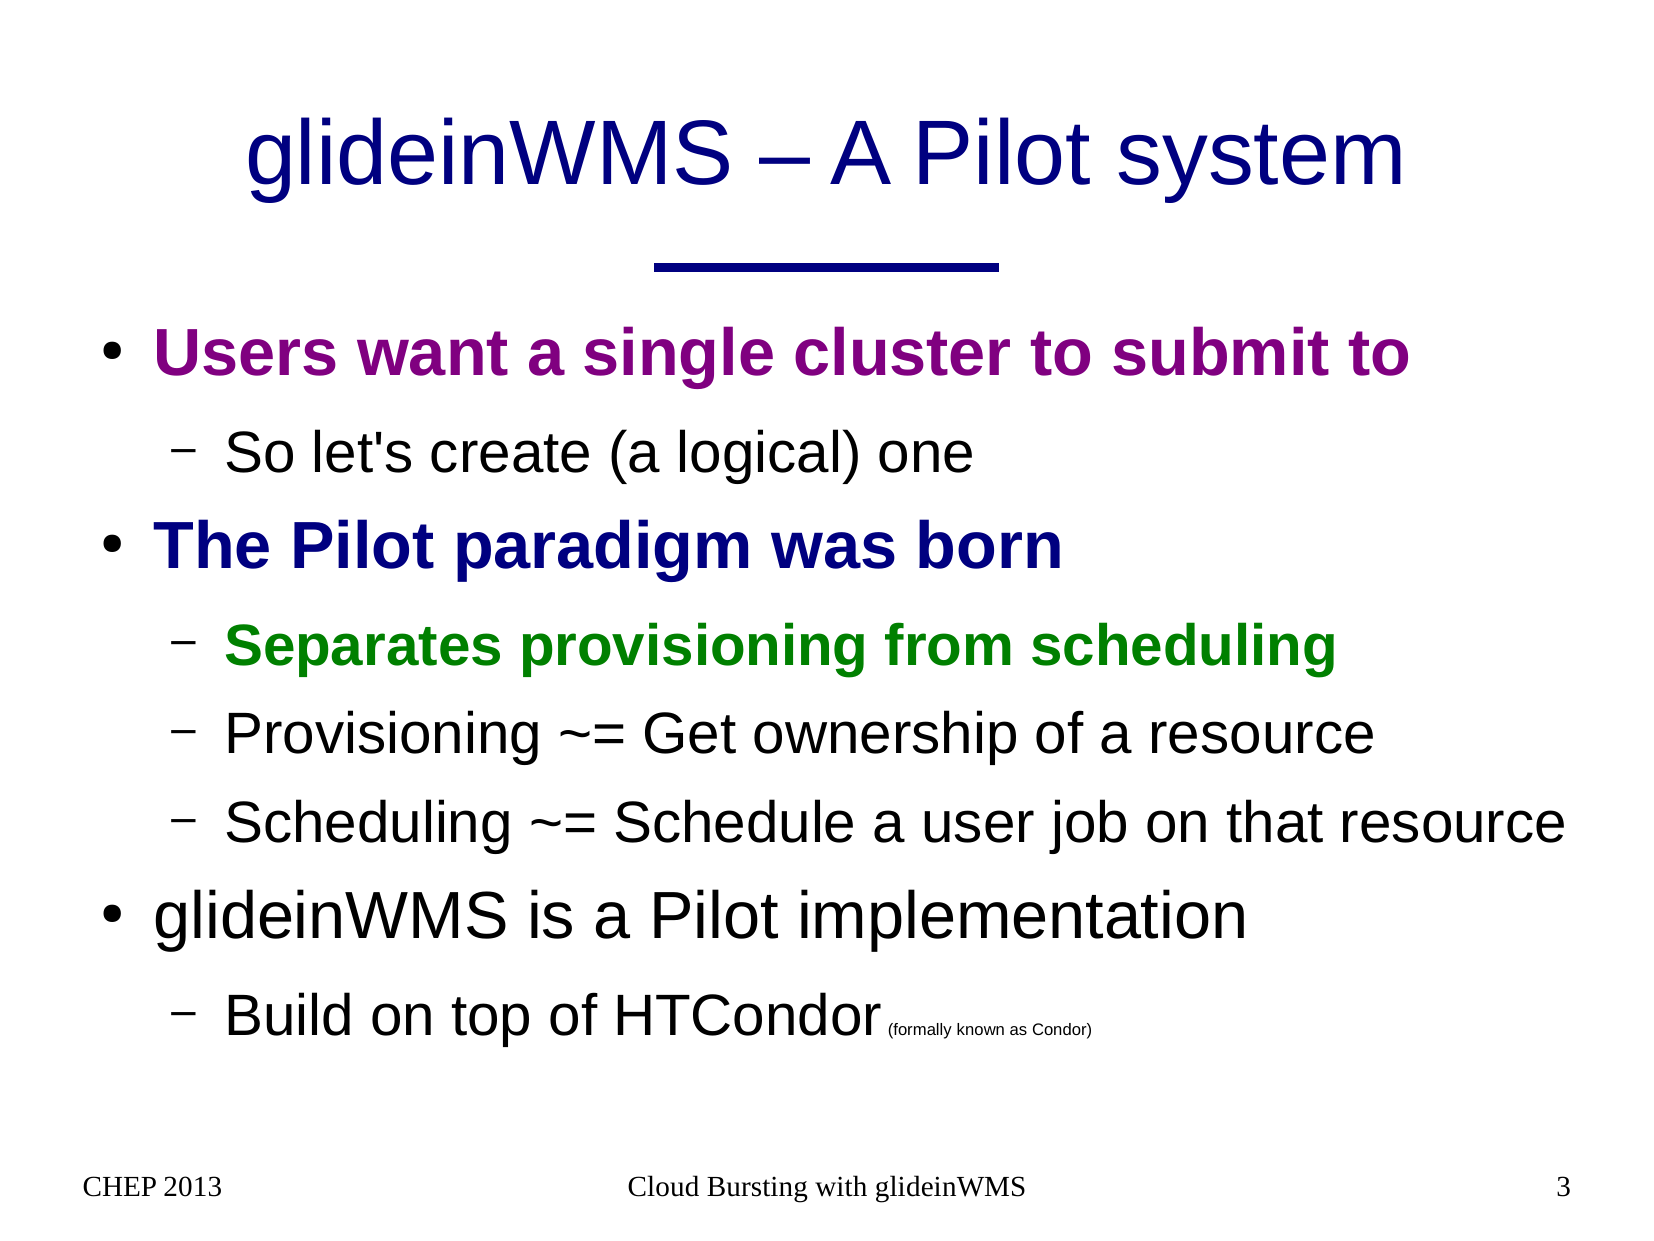

# glideinWMS – A Pilot system
Users want a single cluster to submit to
So let's create (a logical) one
The Pilot paradigm was born
Separates provisioning from scheduling
Provisioning ~= Get ownership of a resource
Scheduling ~= Schedule a user job on that resource
glideinWMS is a Pilot implementation
Build on top of HTCondor (formally known as Condor)
CHEP 2013
Cloud Bursting with glideinWMS
3